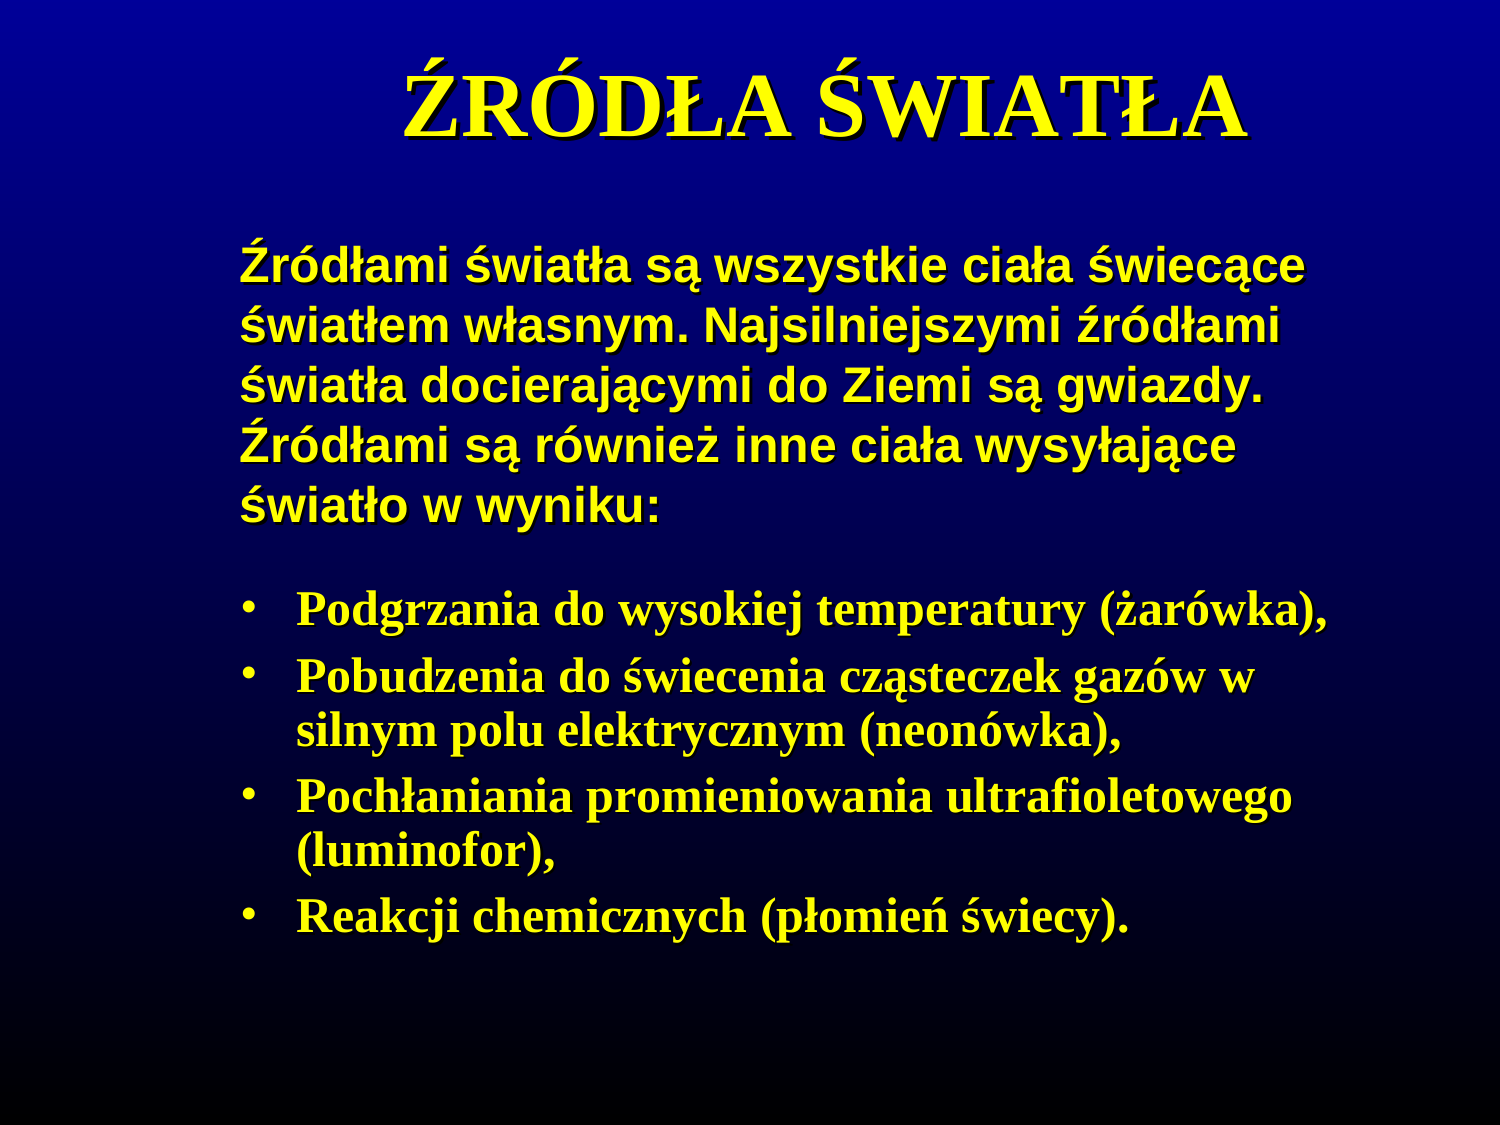

ŹRÓDŁA ŚWIATŁA
Źródłami światła są wszystkie ciała świecące światłem własnym. Najsilniejszymi źródłami światła docierającymi do Ziemi są gwiazdy. Źródłami są również inne ciała wysyłające światło w wyniku:
Podgrzania do wysokiej temperatury (żarówka),
Pobudzenia do świecenia cząsteczek gazów w silnym polu elektrycznym (neonówka),
Pochłaniania promieniowania ultrafioletowego (luminofor),
Reakcji chemicznych (płomień świecy).